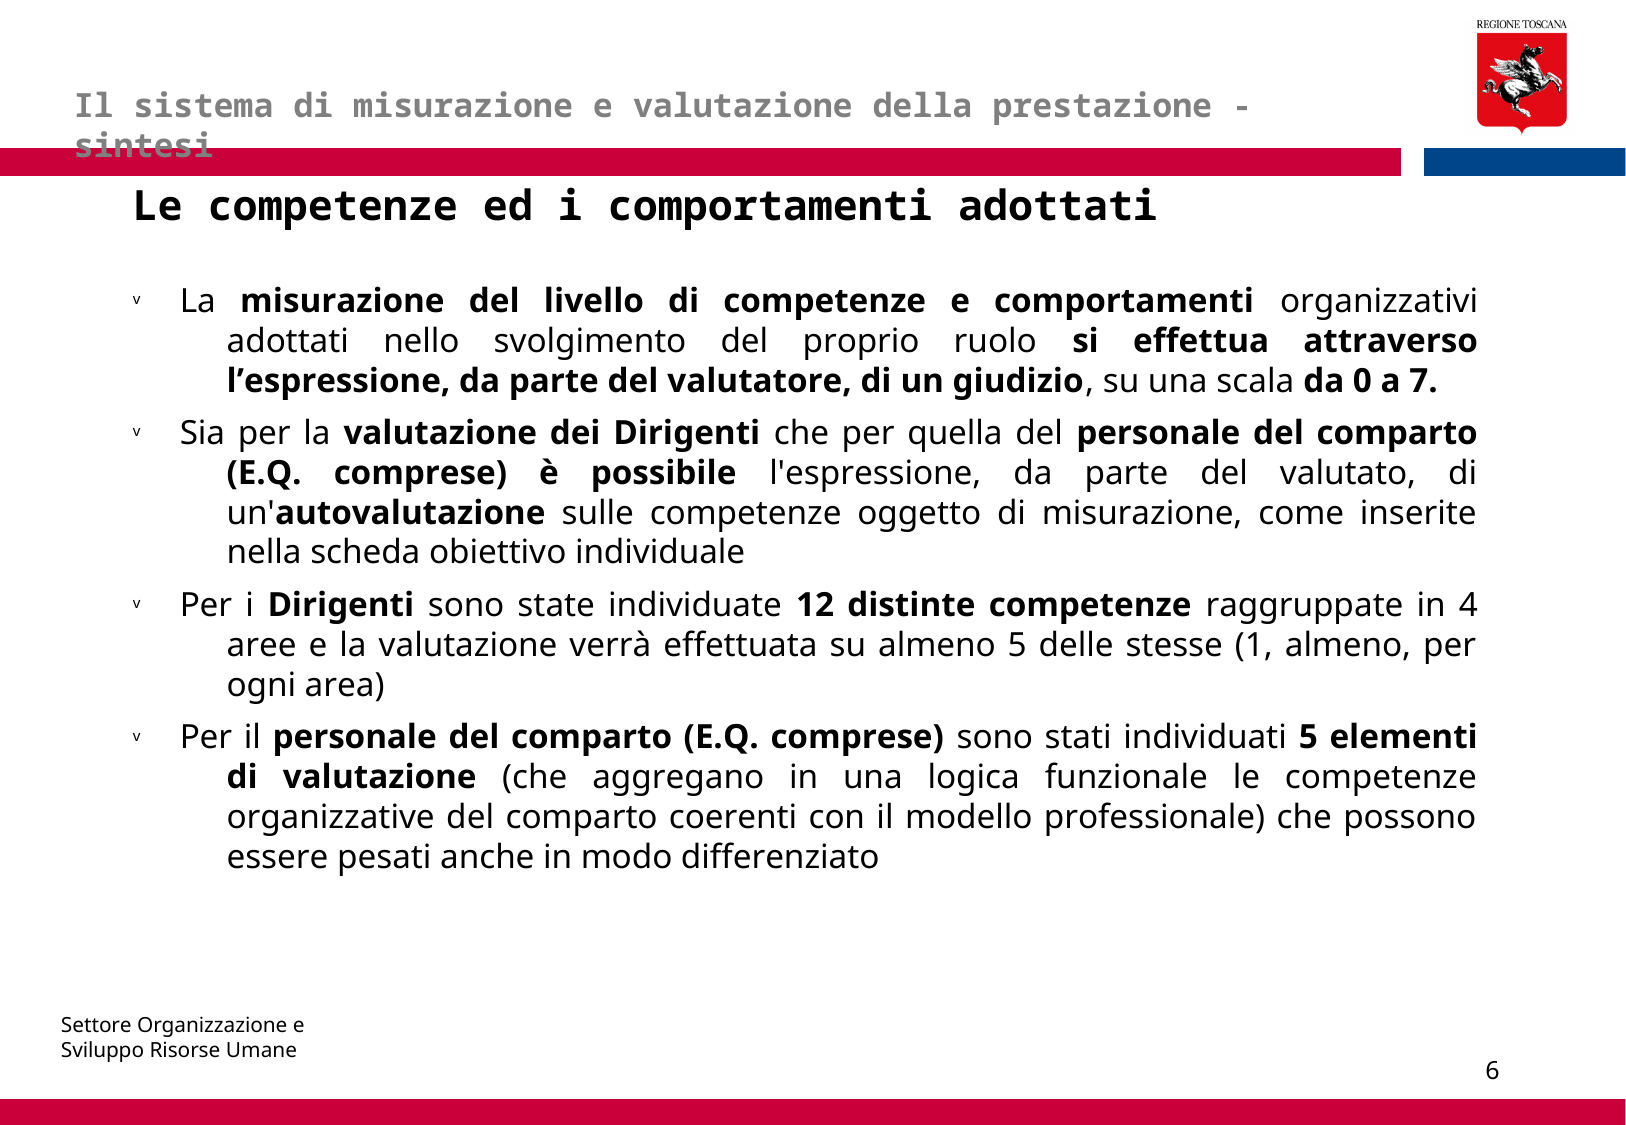

Il sistema di misurazione e valutazione della prestazione - sintesi
# Le competenze ed i comportamenti adottati
La misurazione del livello di competenze e comportamenti organizzativi adottati nello svolgimento del proprio ruolo si effettua attraverso l’espressione, da parte del valutatore, di un giudizio, su una scala da 0 a 7.
Sia per la valutazione dei Dirigenti che per quella del personale del comparto (E.Q. comprese) è possibile l'espressione, da parte del valutato, di un'autovalutazione sulle competenze oggetto di misurazione, come inserite nella scheda obiettivo individuale
Per i Dirigenti sono state individuate 12 distinte competenze raggruppate in 4 aree e la valutazione verrà effettuata su almeno 5 delle stesse (1, almeno, per ogni area)
Per il personale del comparto (E.Q. comprese) sono stati individuati 5 elementi di valutazione (che aggregano in una logica funzionale le competenze organizzative del comparto coerenti con il modello professionale) che possono essere pesati anche in modo differenziato
Settore Organizzazione e
Sviluppo Risorse Umane